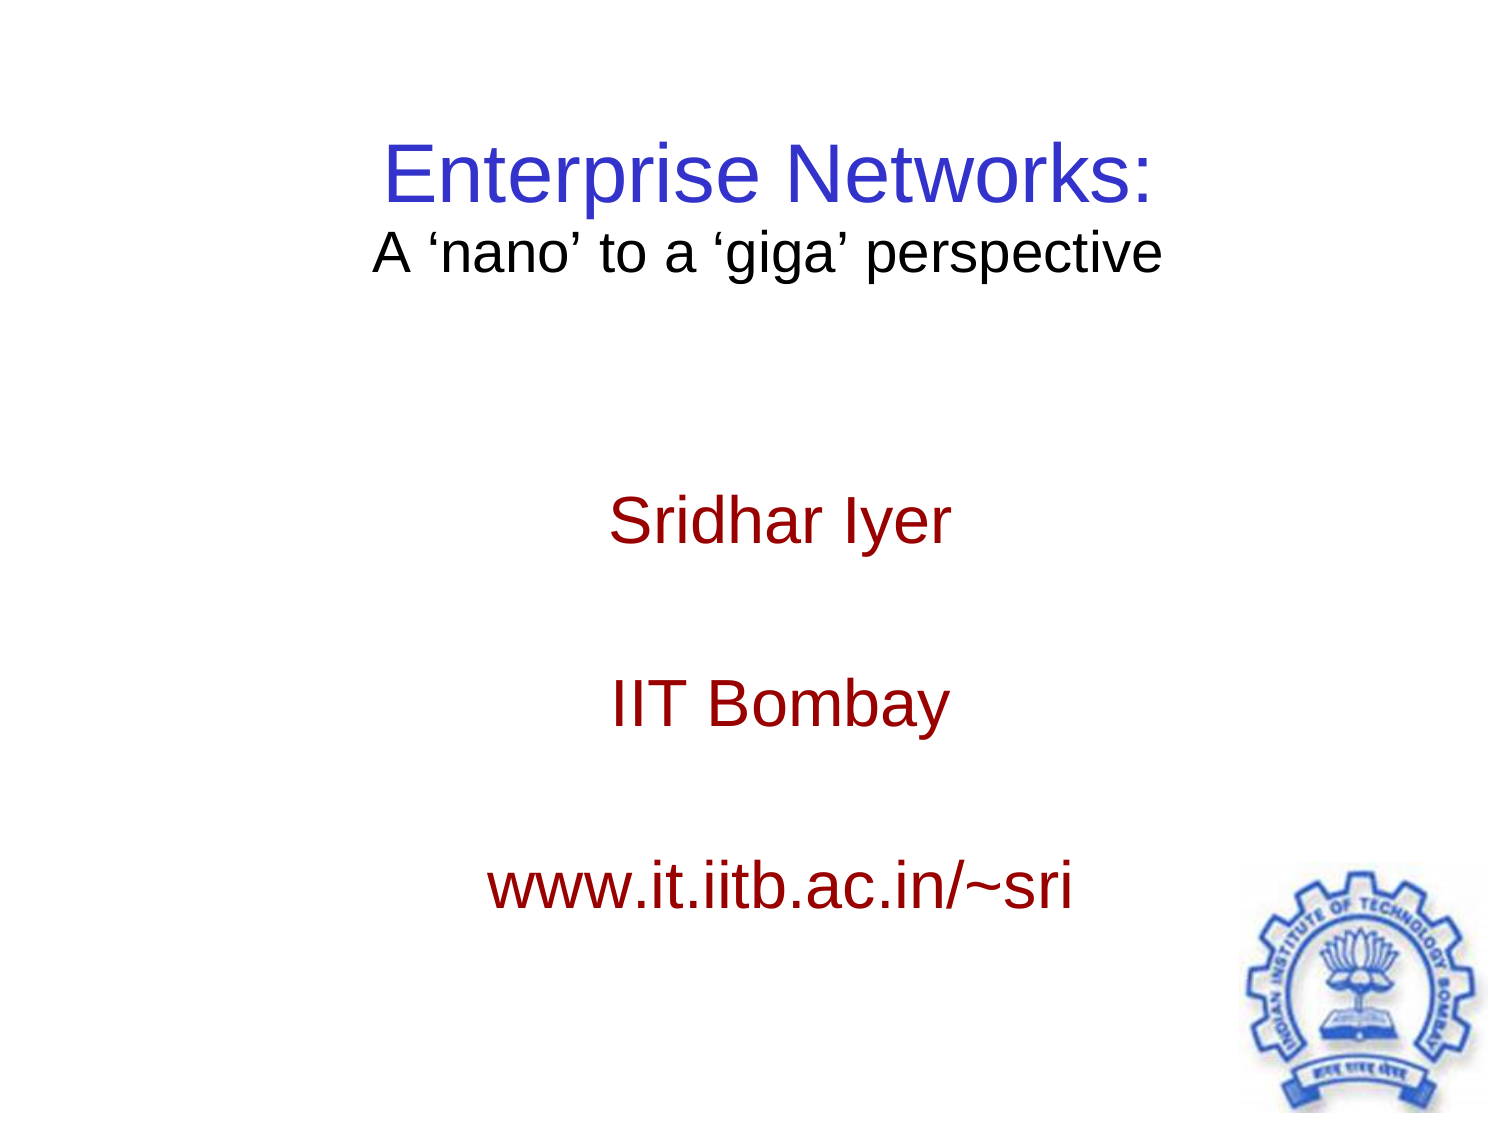

# Enterprise Networks: A ‘nano’ to a ‘giga’ perspective
Sridhar Iyer
IIT Bombay
www.it.iitb.ac.in/~sri